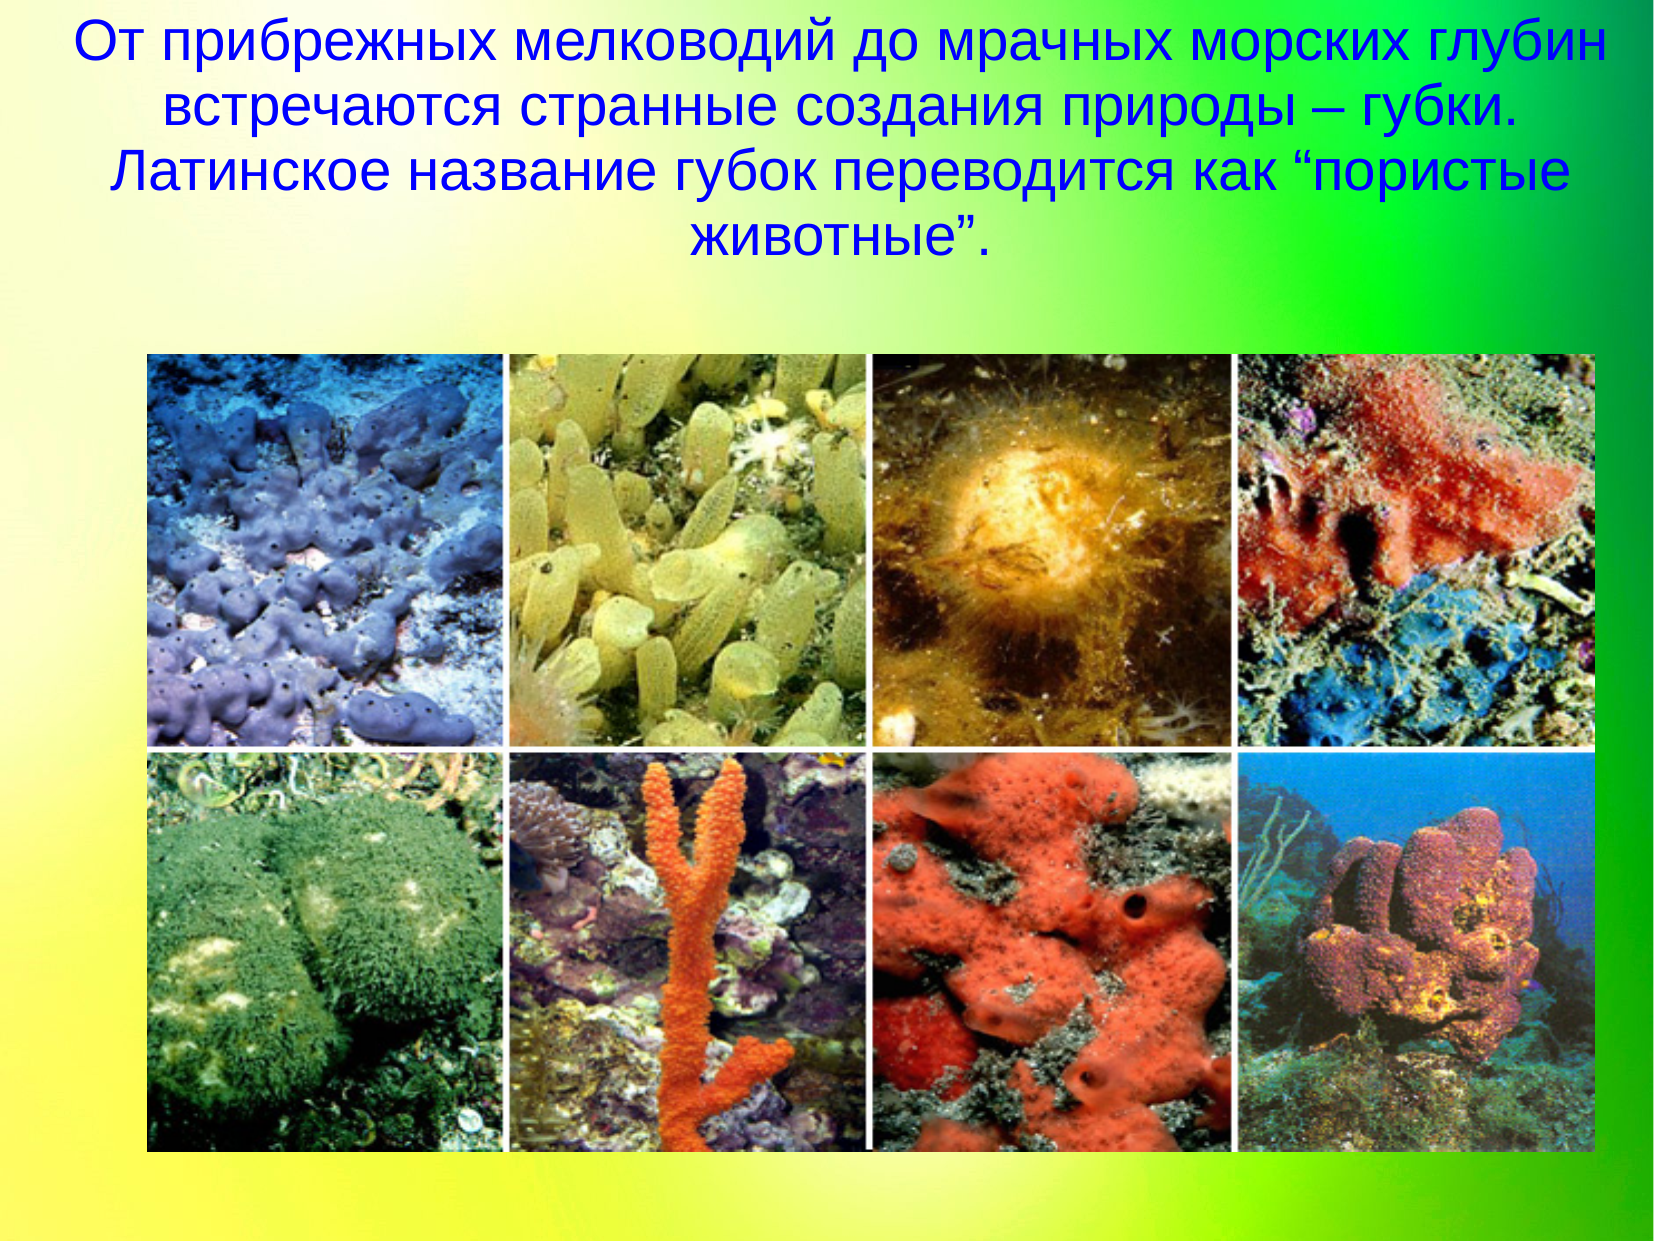

От прибрежных мелководий до мрачных морских глубин встречаются странные создания природы – губки. Латинское название губок переводится как “пористые животные”.